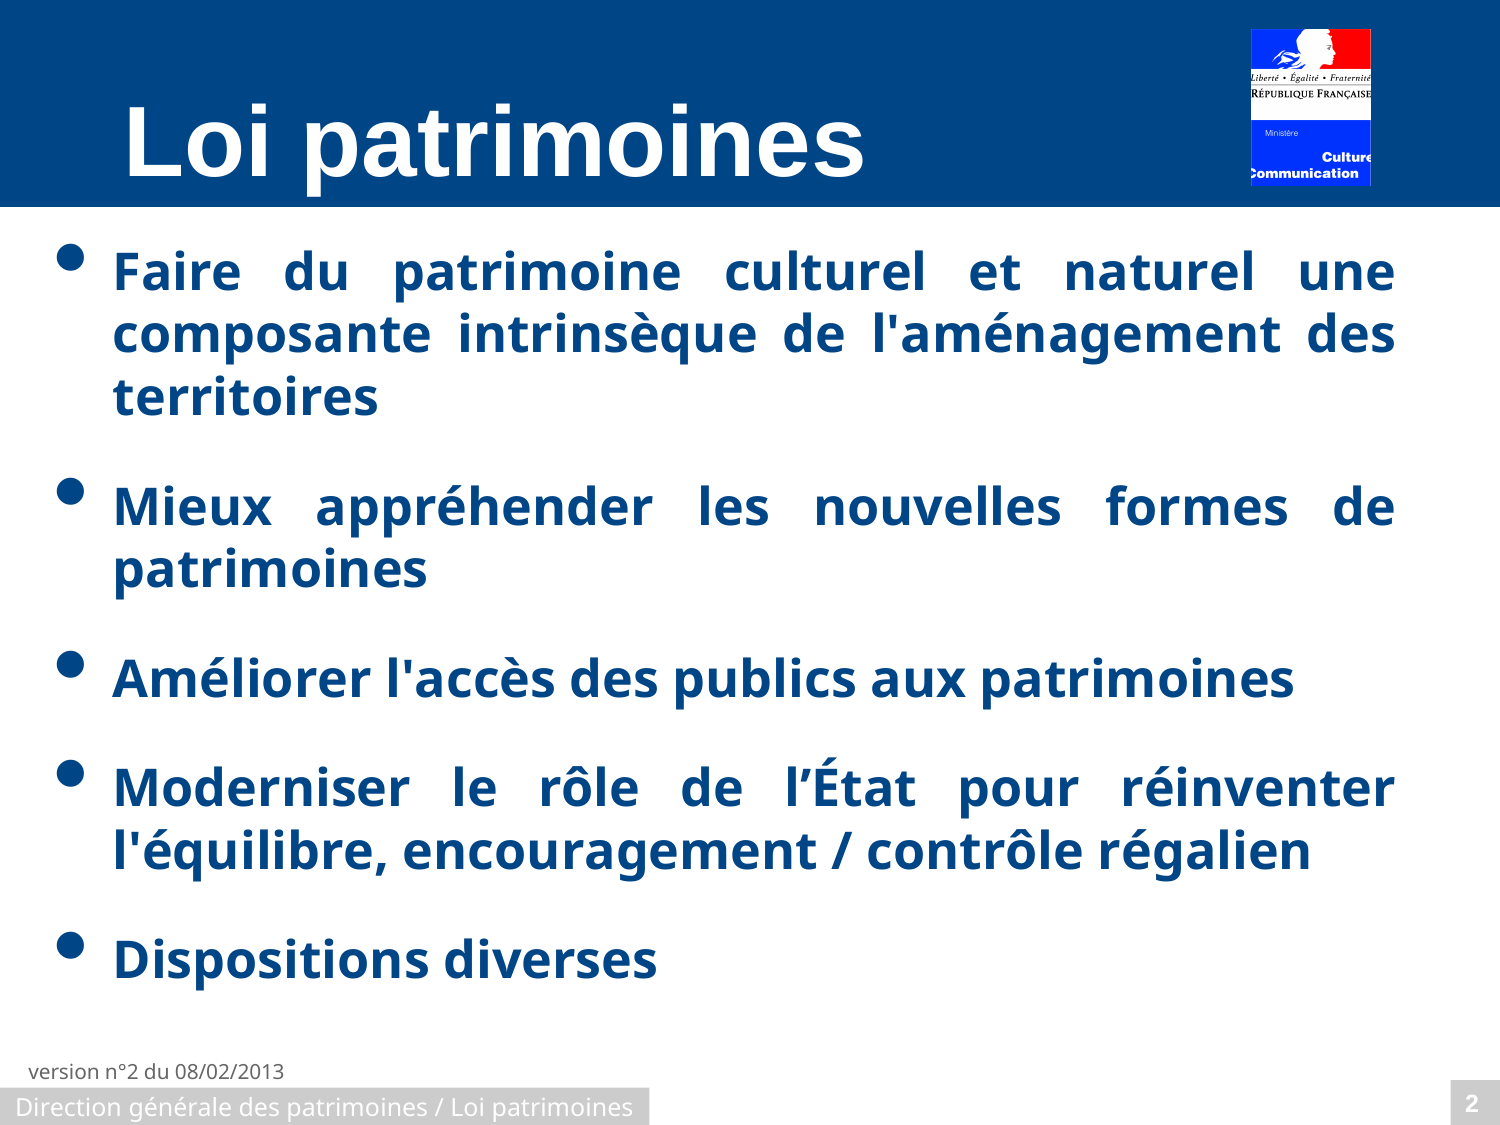

# Loi patrimoines
Faire du patrimoine culturel et naturel une composante intrinsèque de l'aménagement des territoires
Mieux appréhender les nouvelles formes de patrimoines
Améliorer l'accès des publics aux patrimoines
Moderniser le rôle de l’État pour réinventer l'équilibre, encouragement / contrôle régalien
Dispositions diverses